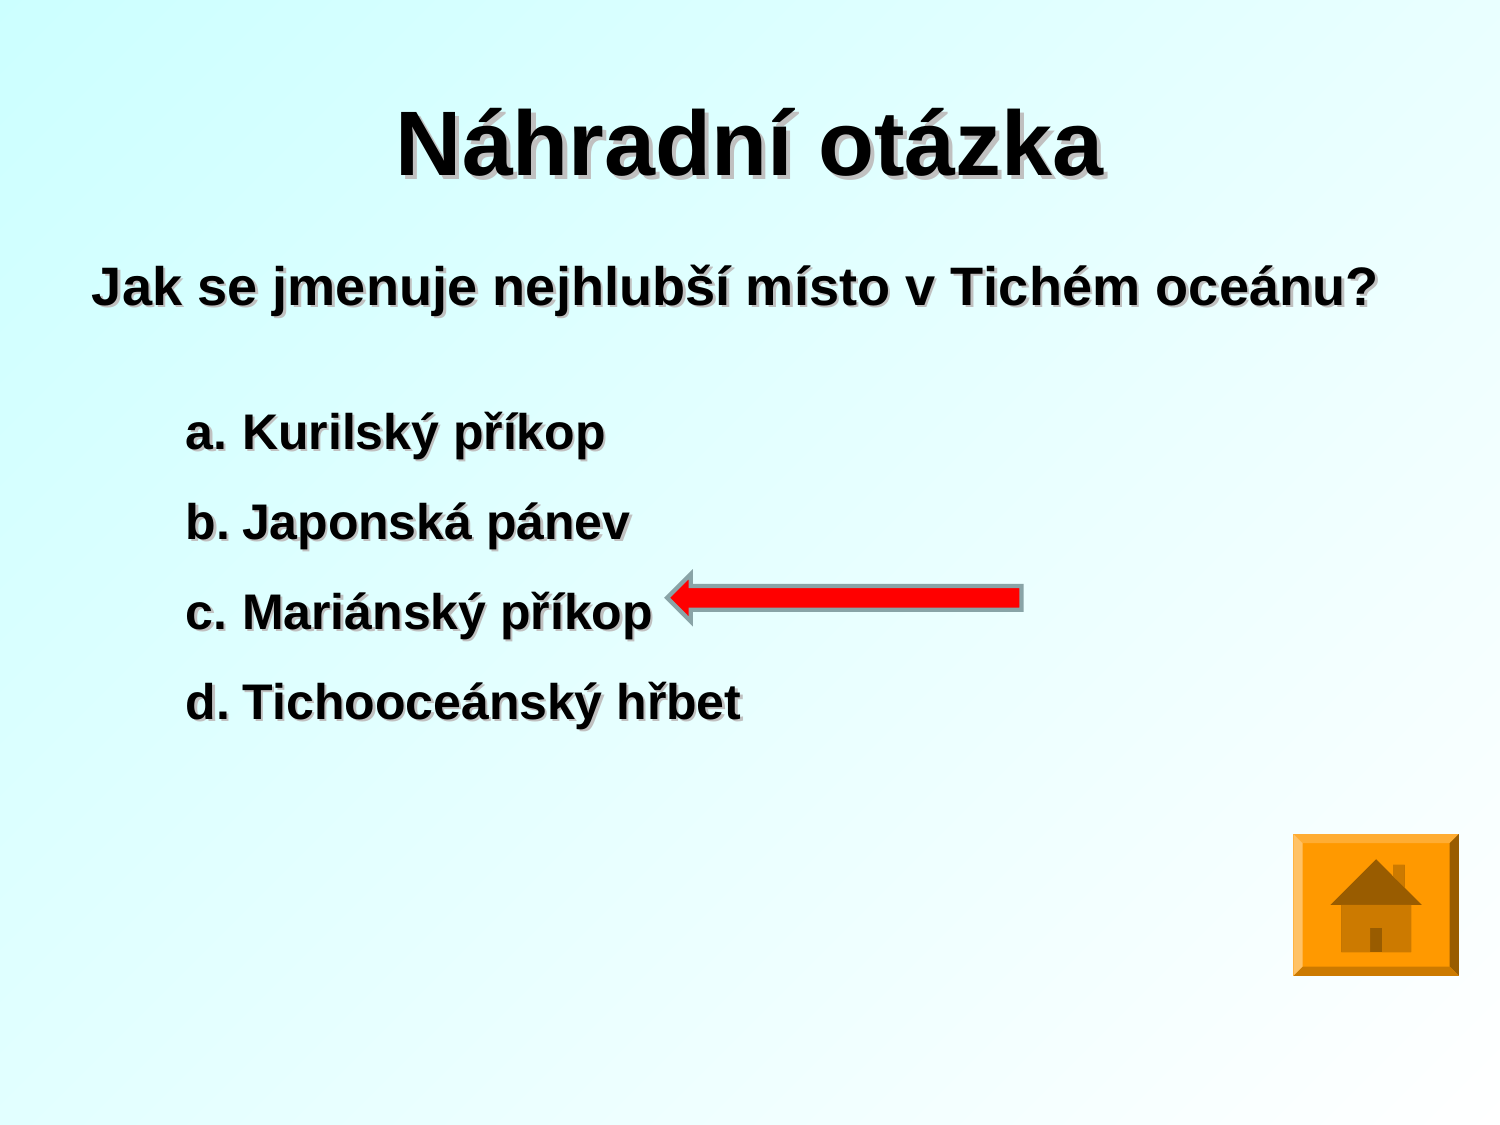

# Náhradní otázka
Jak se jmenuje nejhlubší místo v Tichém oceánu?
Kurilský příkop
Japonská pánev
Mariánský příkop
Tichooceánský hřbet